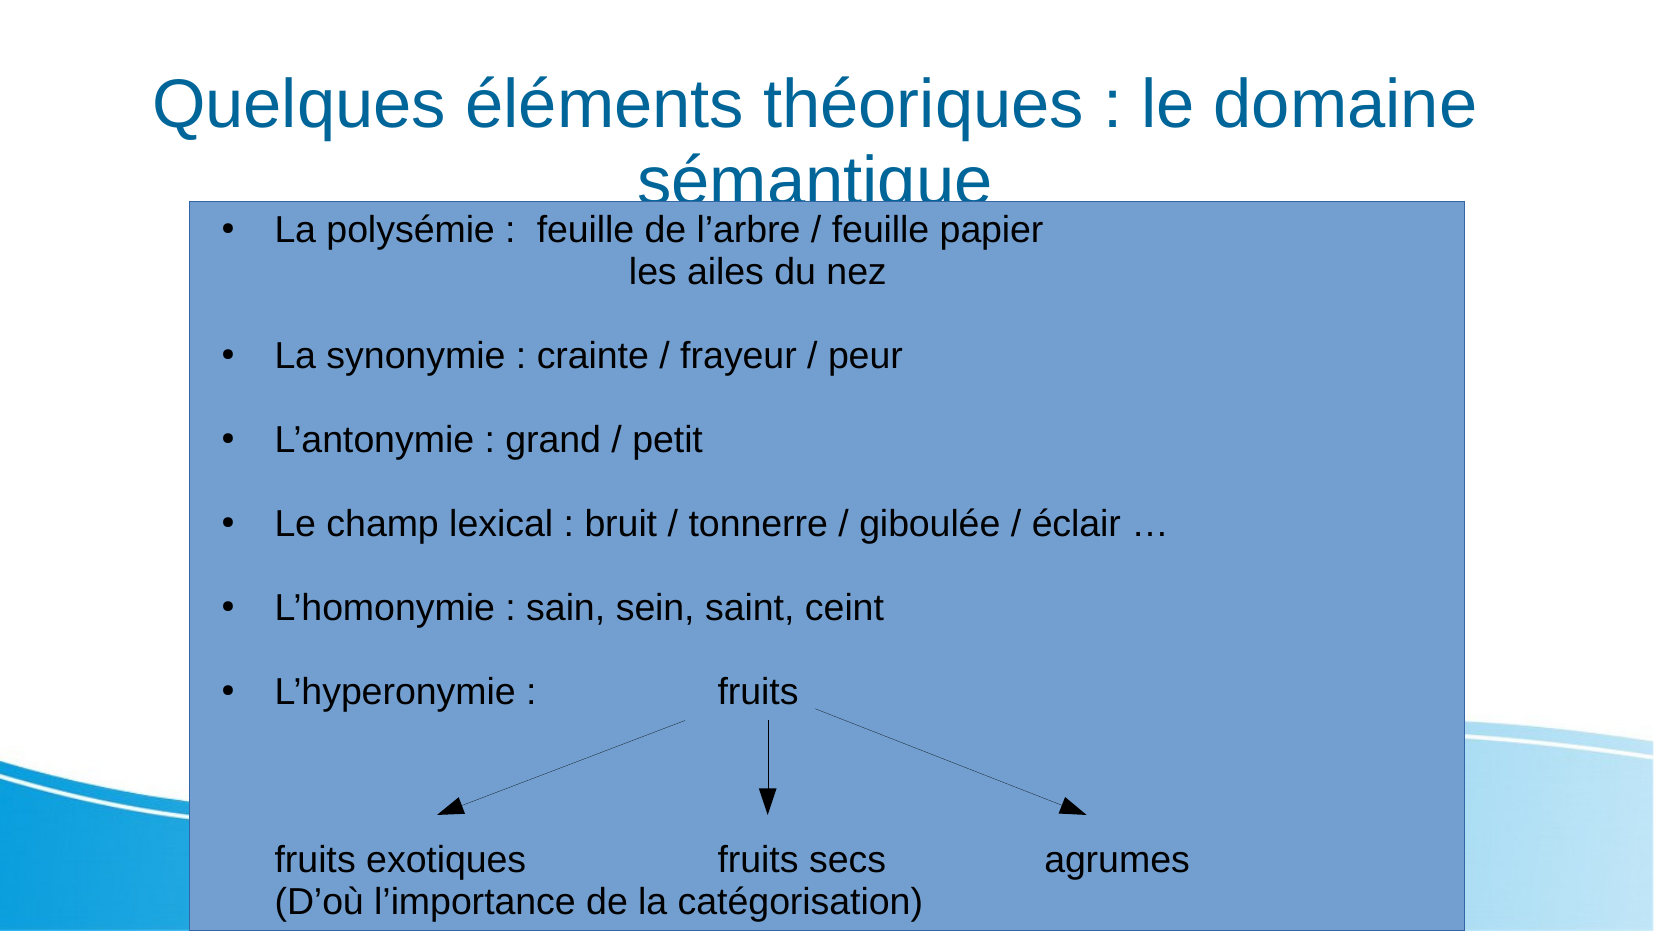

# Quelques éléments théoriques : le domaine sémantique
La polysémie : feuille de l’arbre / feuille papier
les ailes du nez
La synonymie : crainte / frayeur / peur
L’antonymie : grand / petit
Le champ lexical : bruit / tonnerre / giboulée / éclair …
L’homonymie : sain, sein, saint, ceint
L’hyperonymie : 			fruits
fruits exotiques			fruits secs 		 agrumes
(D’où l’importance de la catégorisation)